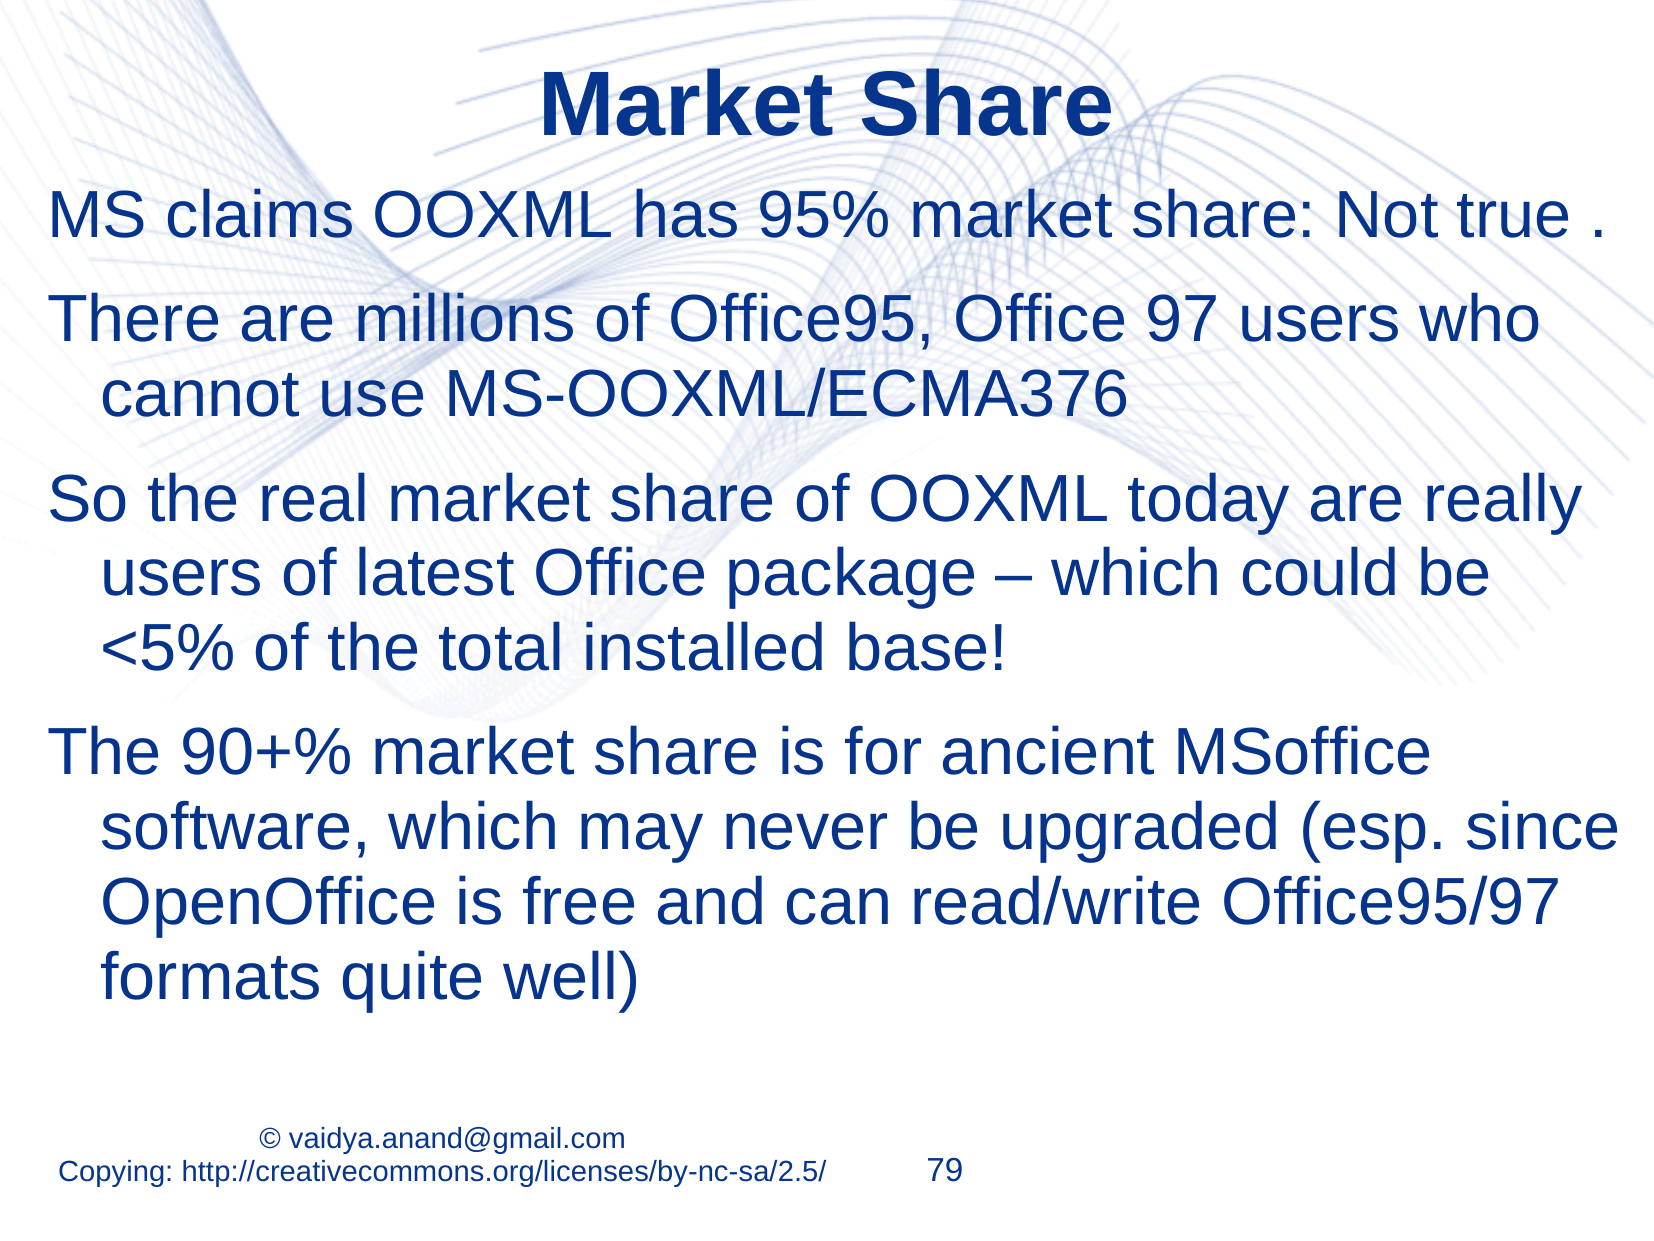

# Market Share
MS claims OOXML has 95% market share: Not true .
There are millions of Office95, Office 97 users who cannot use MS-OOXML/ECMA376
So the real market share of OOXML today are really users of latest Office package – which could be <5% of the total installed base!
The 90+% market share is for ancient MSoffice software, which may never be upgraded (esp. since OpenOffice is free and can read/write Office95/97 formats quite well)
http://www.broffice.org
79